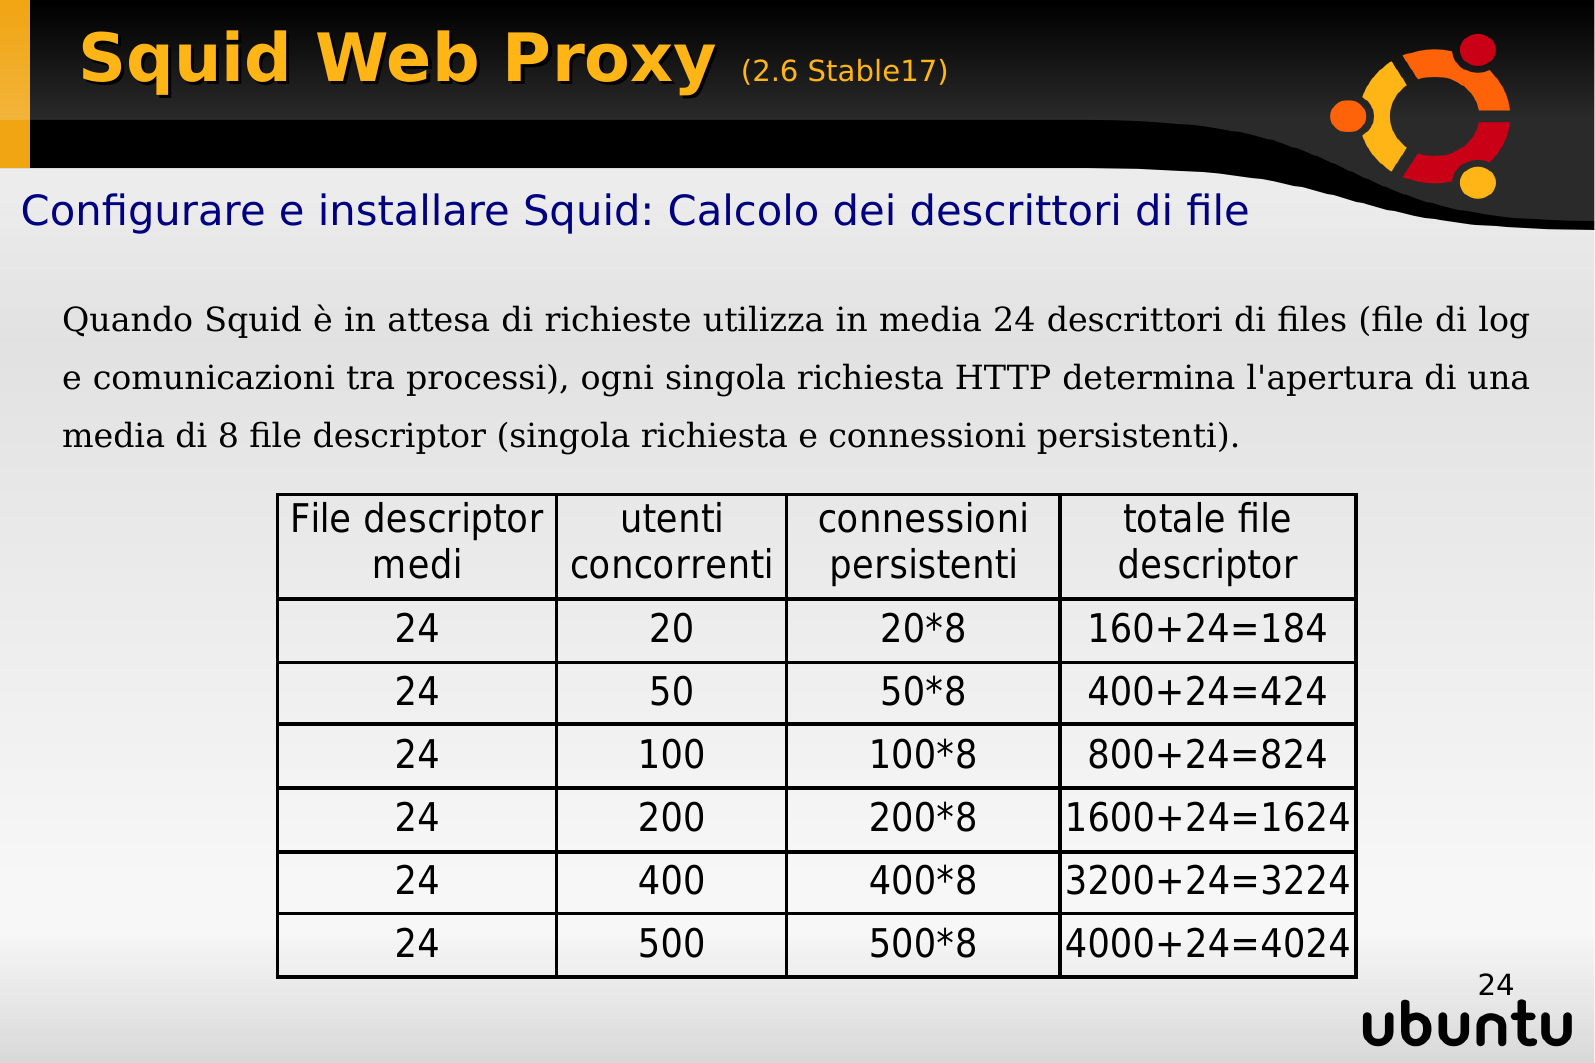

Squid Web Proxy (2.6 Stable17)
Configurare e installare Squid: Calcolo dei descrittori di file
Quando Squid è in attesa di richieste utilizza in media 24 descrittori di files (file di log e comunicazioni tra processi), ogni singola richiesta HTTP determina l'apertura di una media di 8 file descriptor (singola richiesta e connessioni persistenti).
24